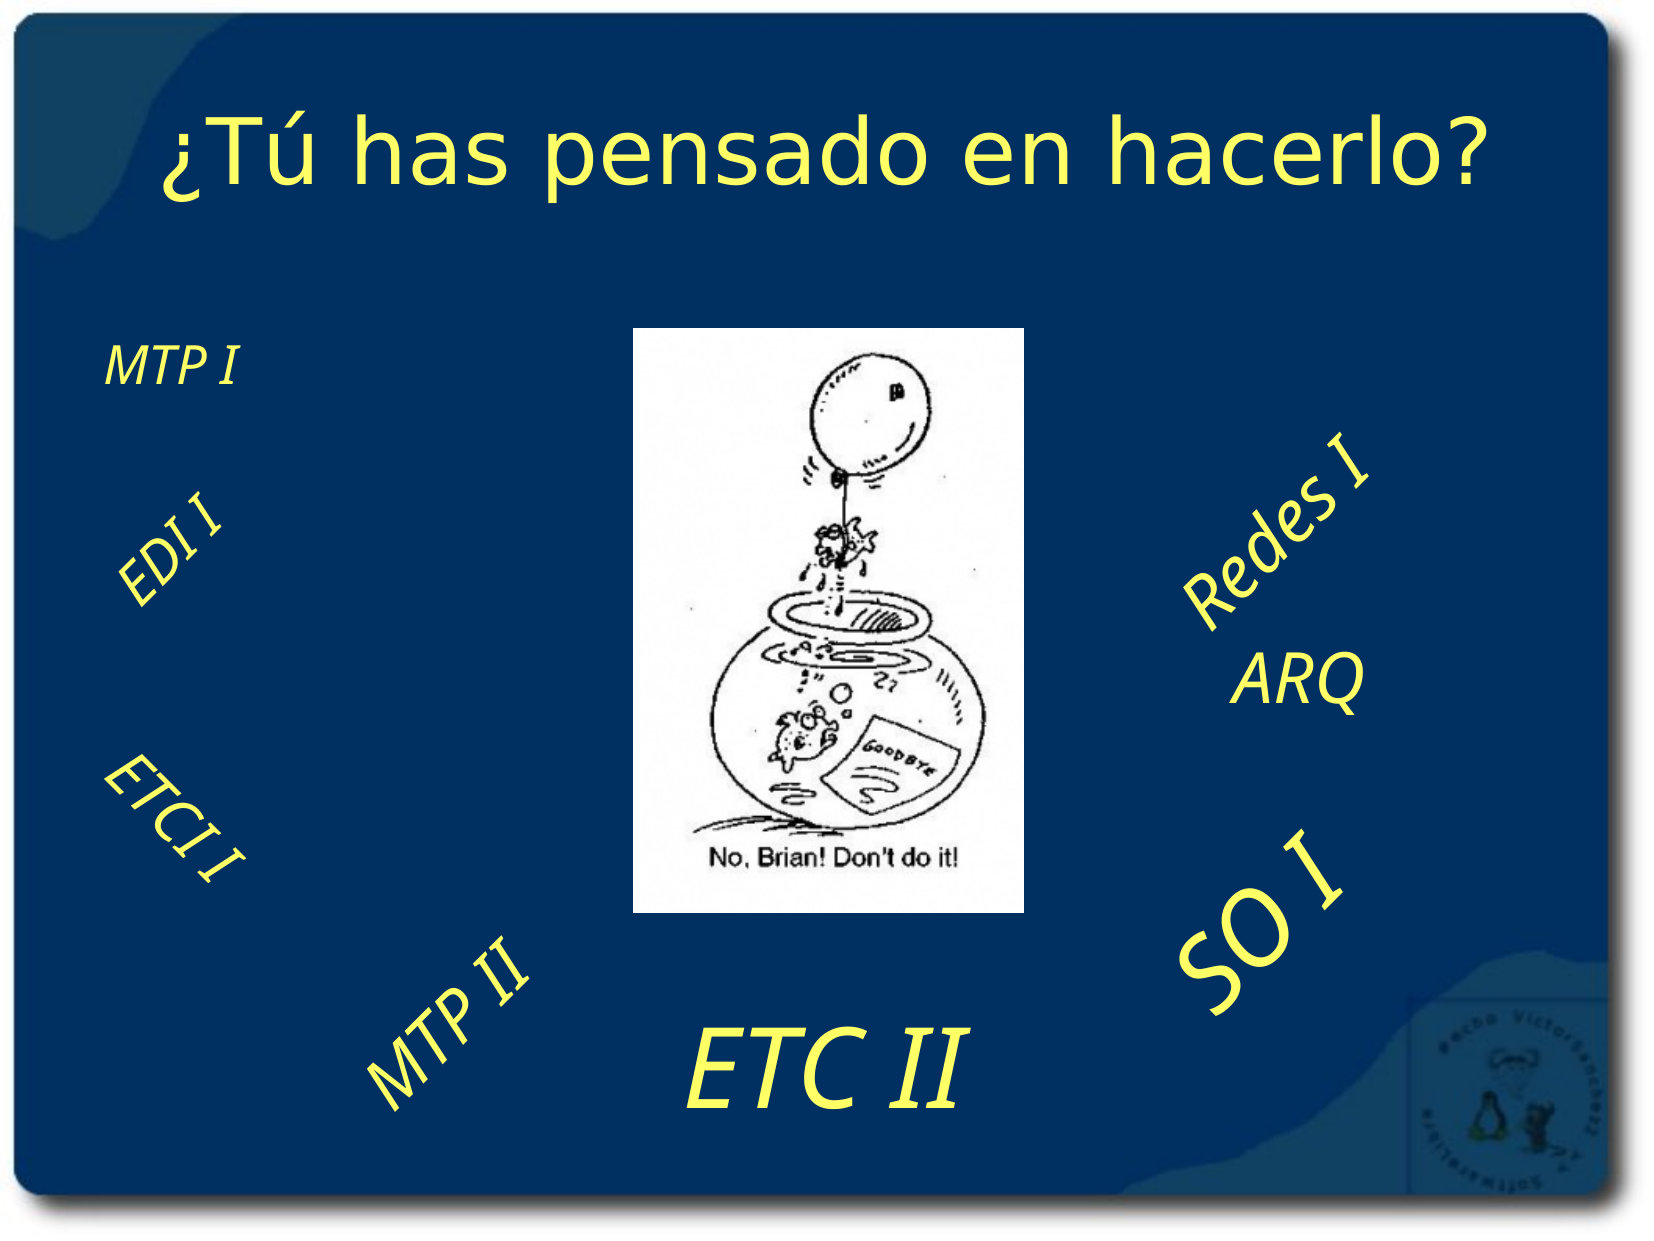

# ¿Tú has pensado en hacerlo?
MTP I
Redes I
EDI I
ARQ
ETCI I
SO I
MTP II
ETC II